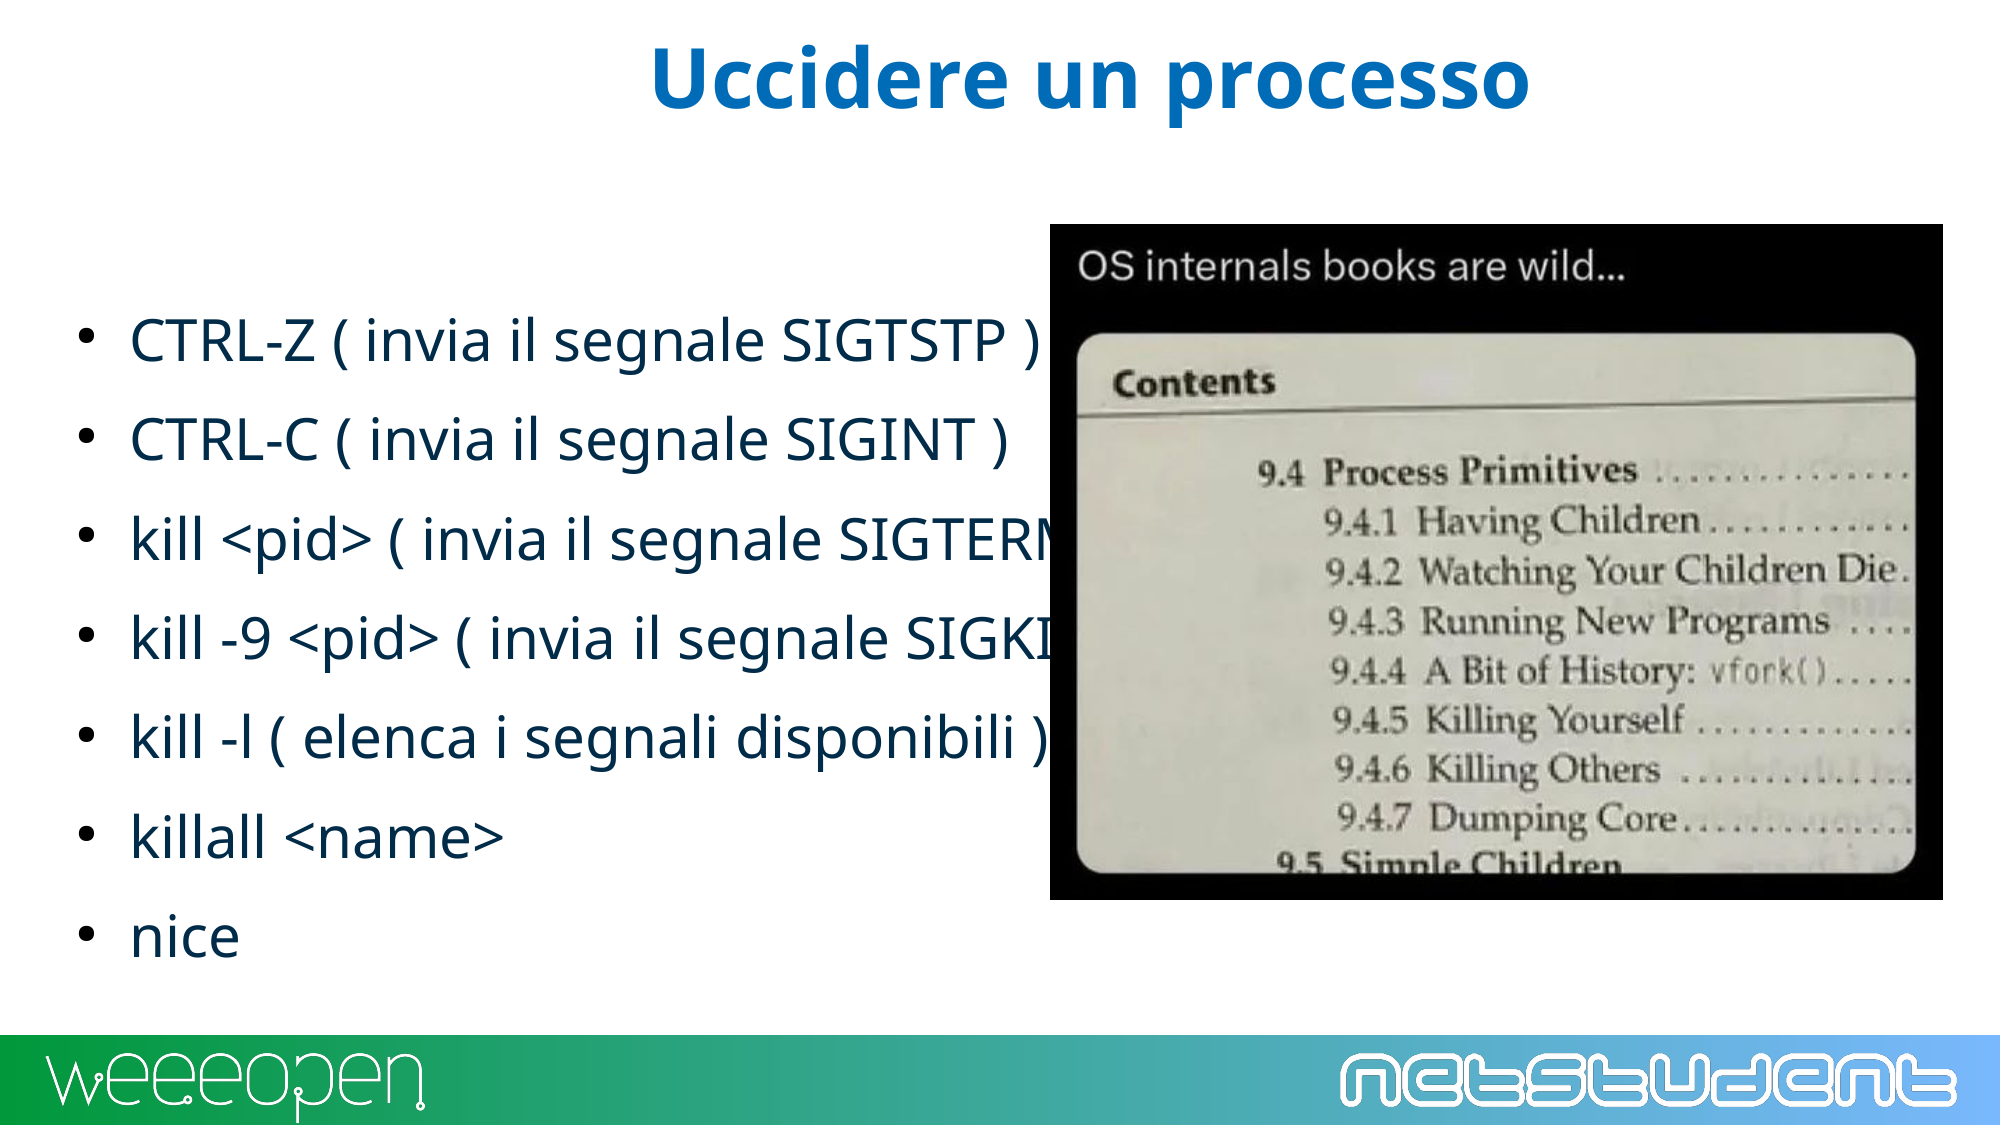

Uccidere un processo
CTRL-Z ( invia il segnale SIGTSTP )
●
CTRL-C ( invia il segnale SIGINT )
●
kill <pid> ( invia il segnale SIGTERM )
●
kill -9 <pid> ( invia il segnale SIGKILL )
●
kill -l ( elenca i segnali disponibili )
●
killall <name>
●
nice
●